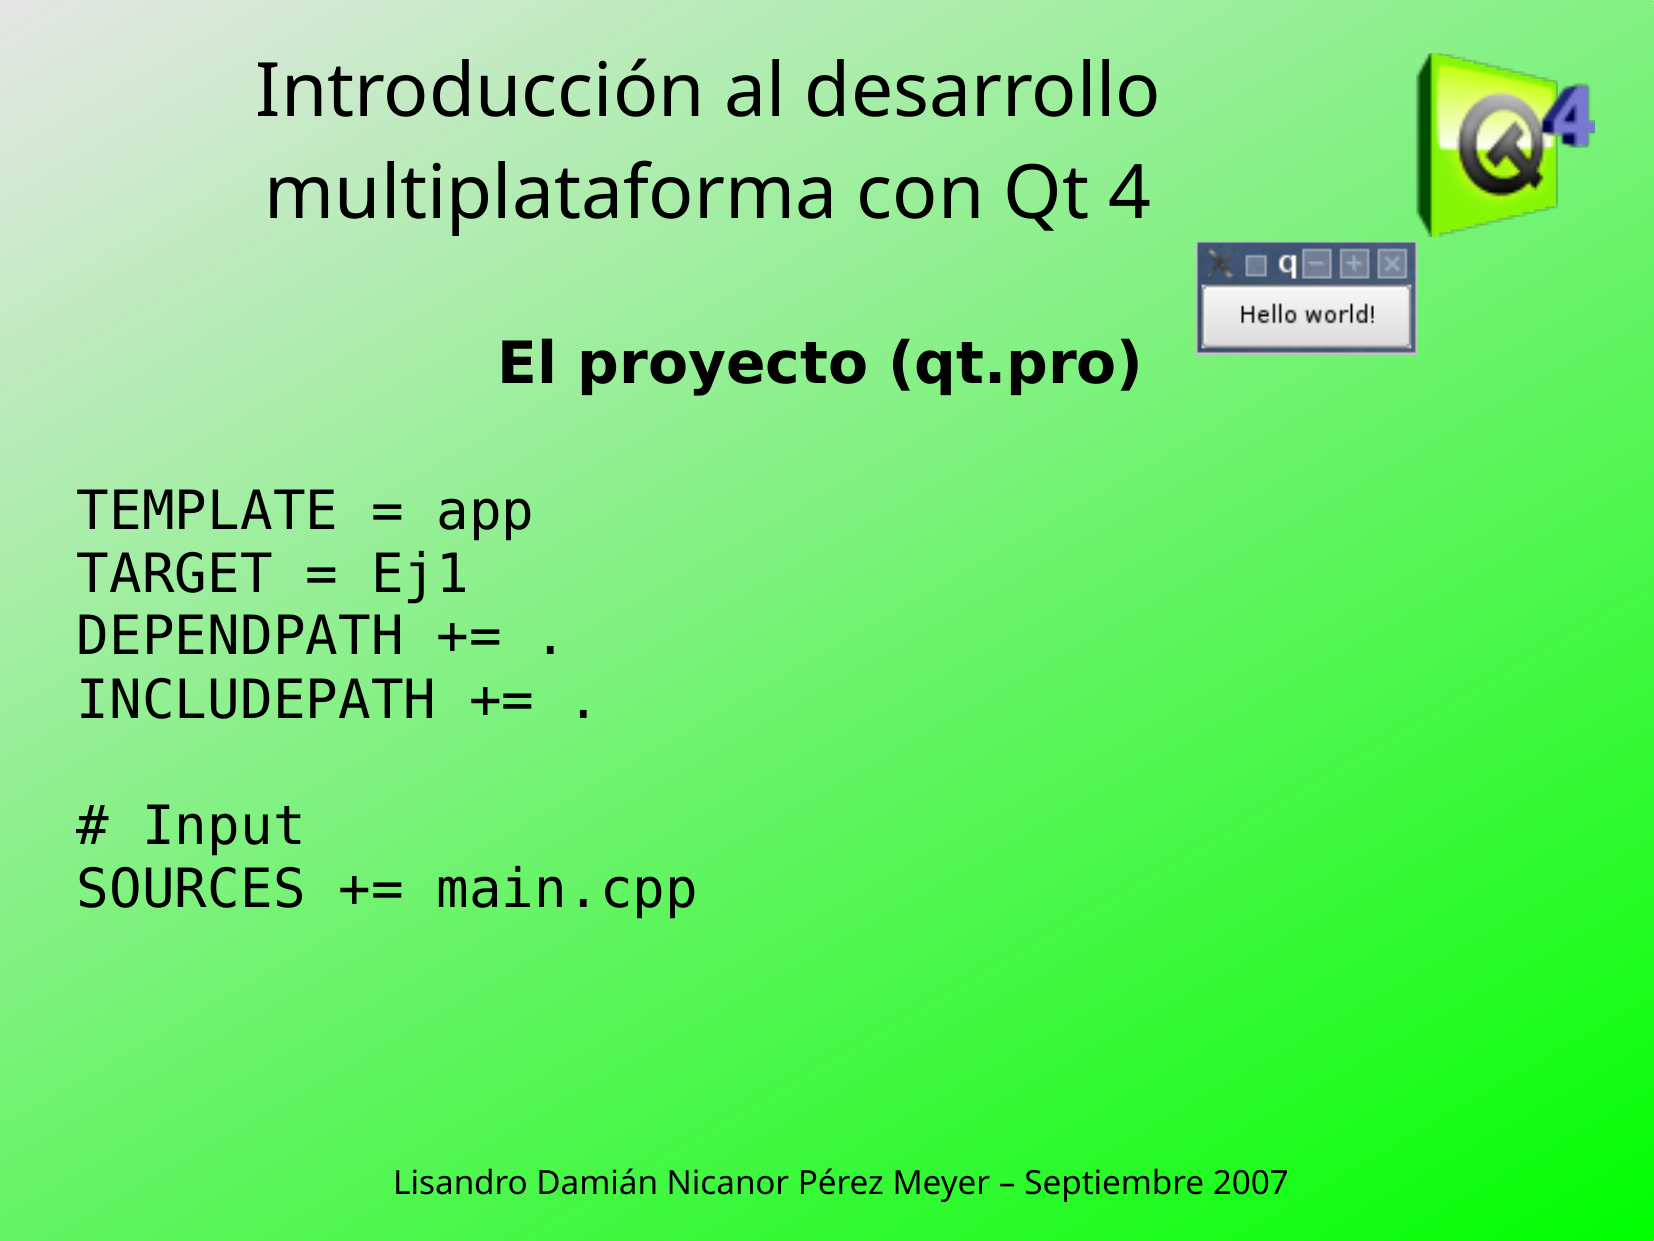

# Introducción al desarrollo multiplataforma con Qt 4
El proyecto (qt.pro)
TEMPLATE = app
TARGET = Ej1
DEPENDPATH += .
INCLUDEPATH += .
# Input
SOURCES += main.cpp
Lisandro Damián Nicanor Pérez Meyer – Septiembre 2007